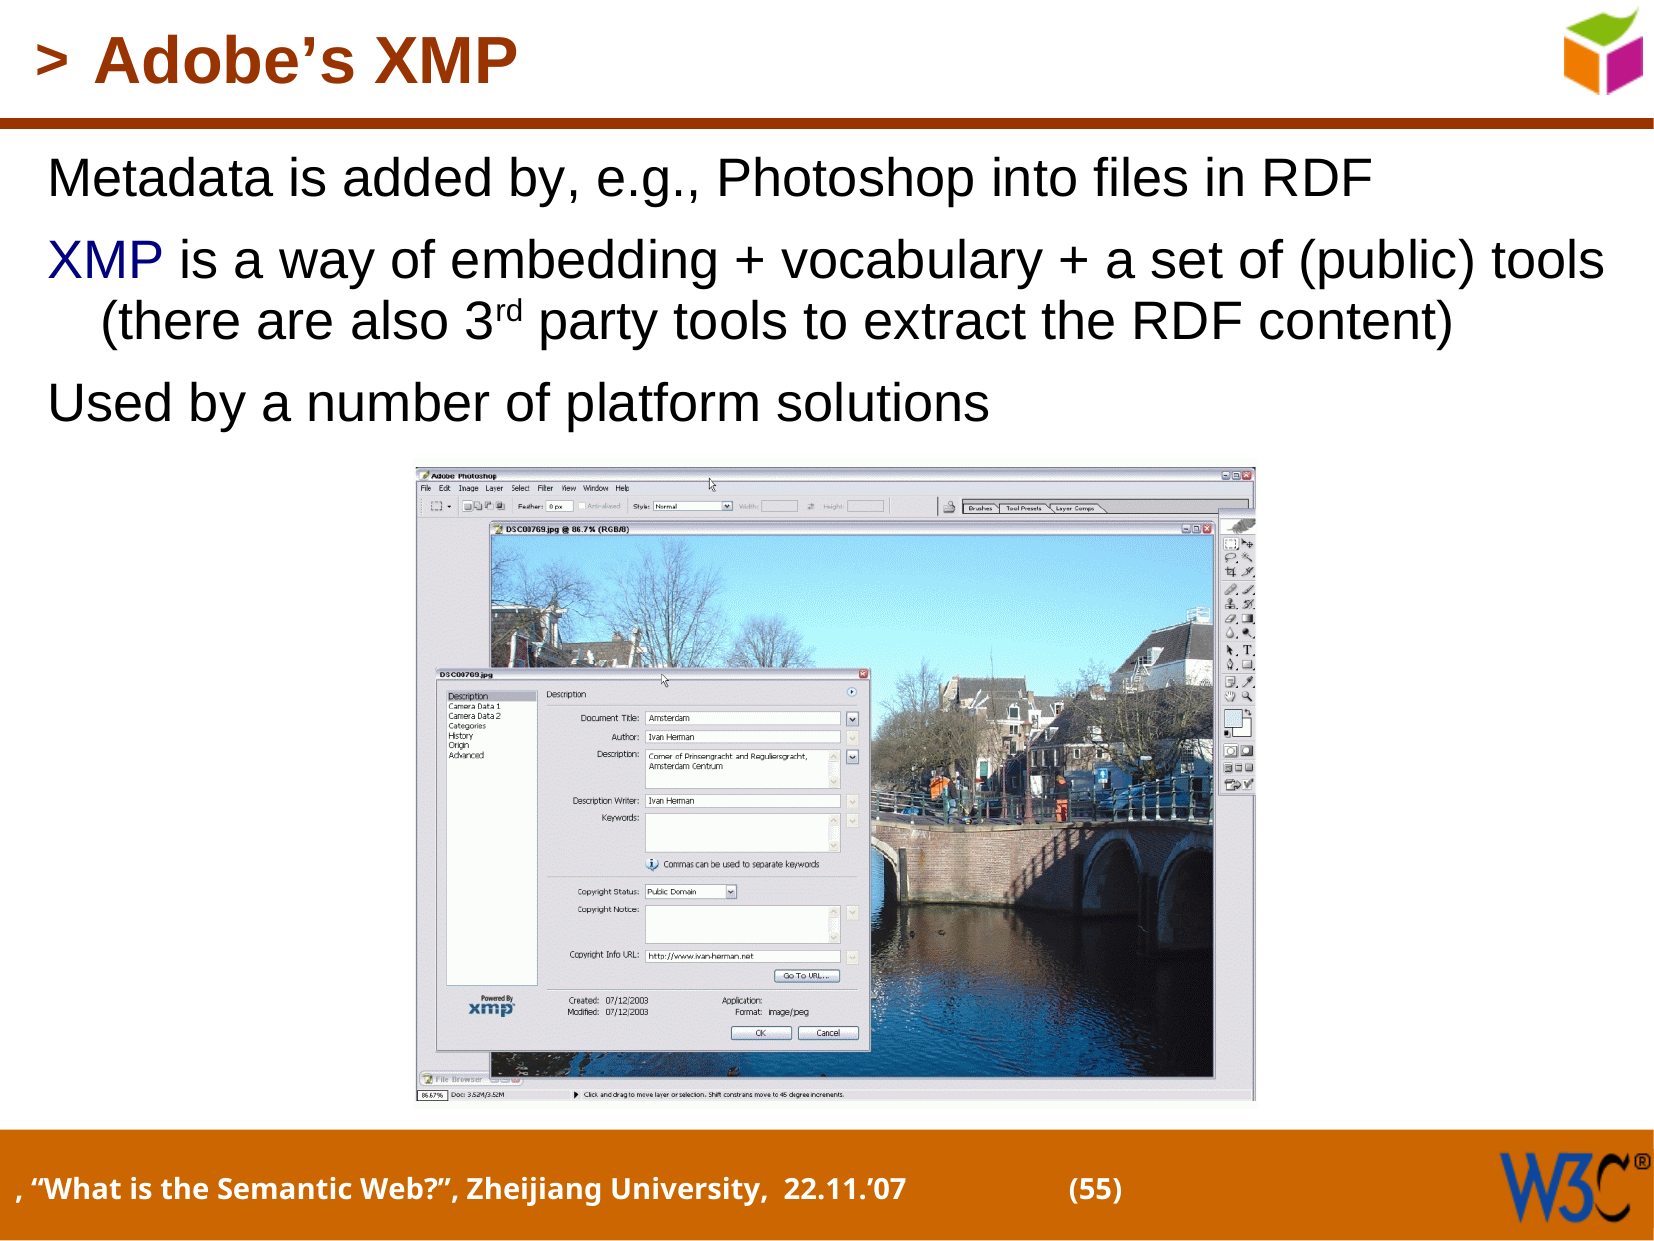

# Adobe’s XMP
Metadata is added by, e.g., Photoshop into files in RDF
XMP is a way of embedding + vocabulary + a set of (public) tools (there are also 3rd party tools to extract the RDF content)
Used by a number of platform solutions